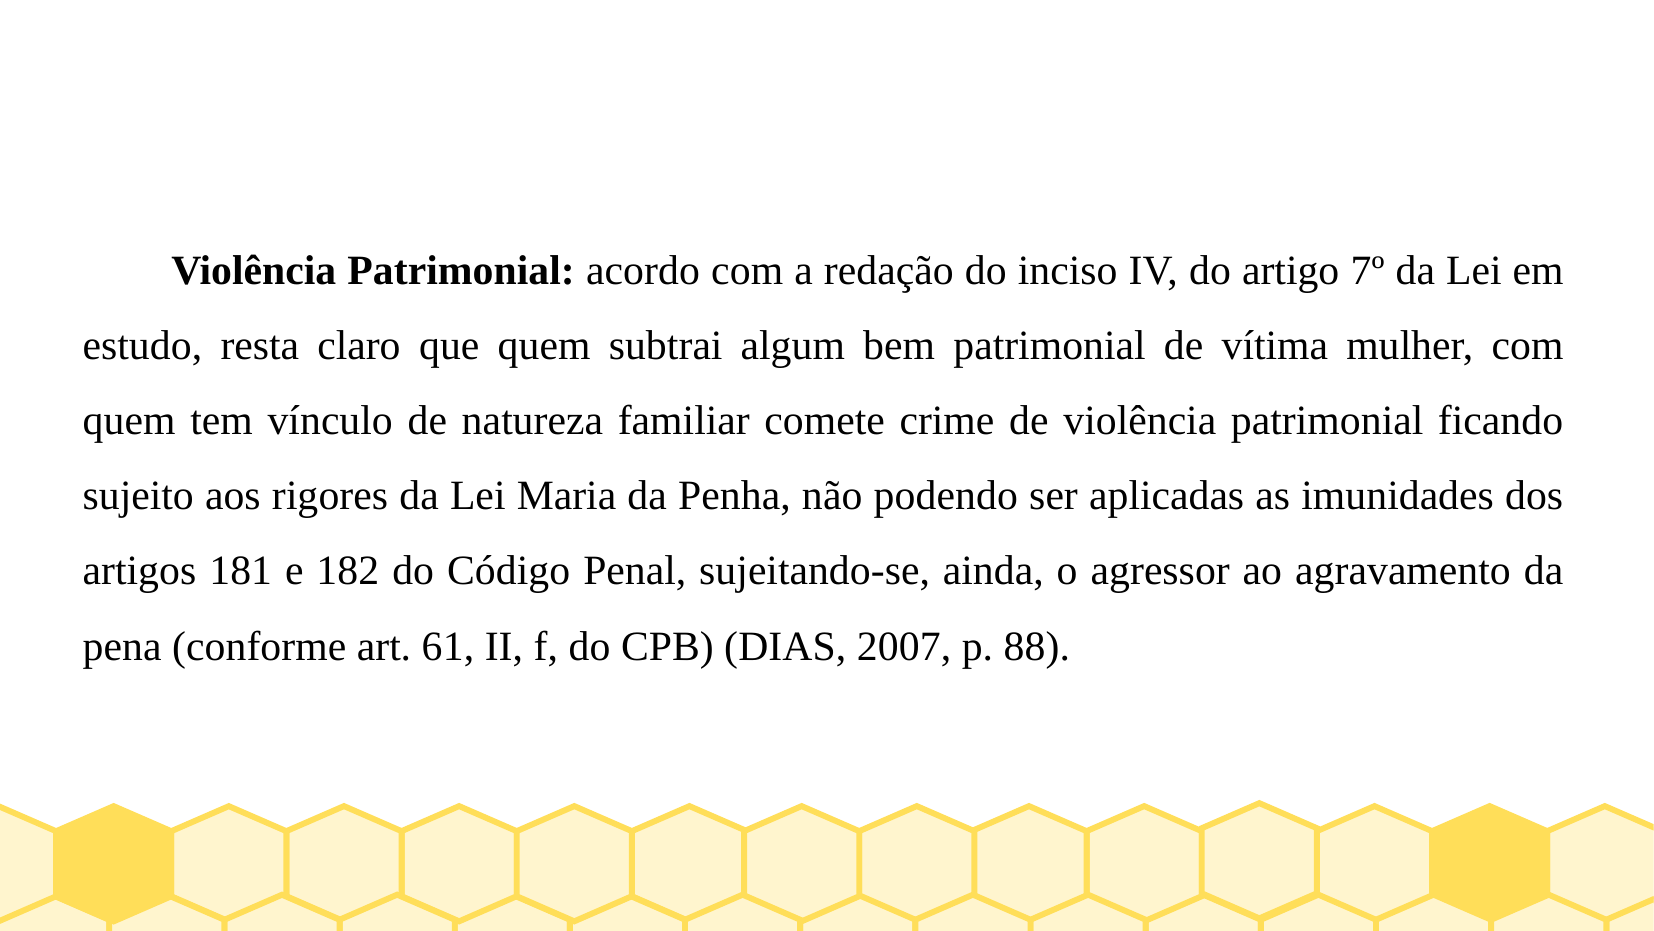

# Violência Patrimonial: acordo com a redação do inciso IV, do artigo 7º da Lei em estudo, resta claro que quem subtrai algum bem patrimonial de vítima mulher, com quem tem vínculo de natureza familiar comete crime de violência patrimonial ficando sujeito aos rigores da Lei Maria da Penha, não podendo ser aplicadas as imunidades dos artigos 181 e 182 do Código Penal, sujeitando-se, ainda, o agressor ao agravamento da pena (conforme art. 61, II, f, do CPB) (DIAS, 2007, p. 88).